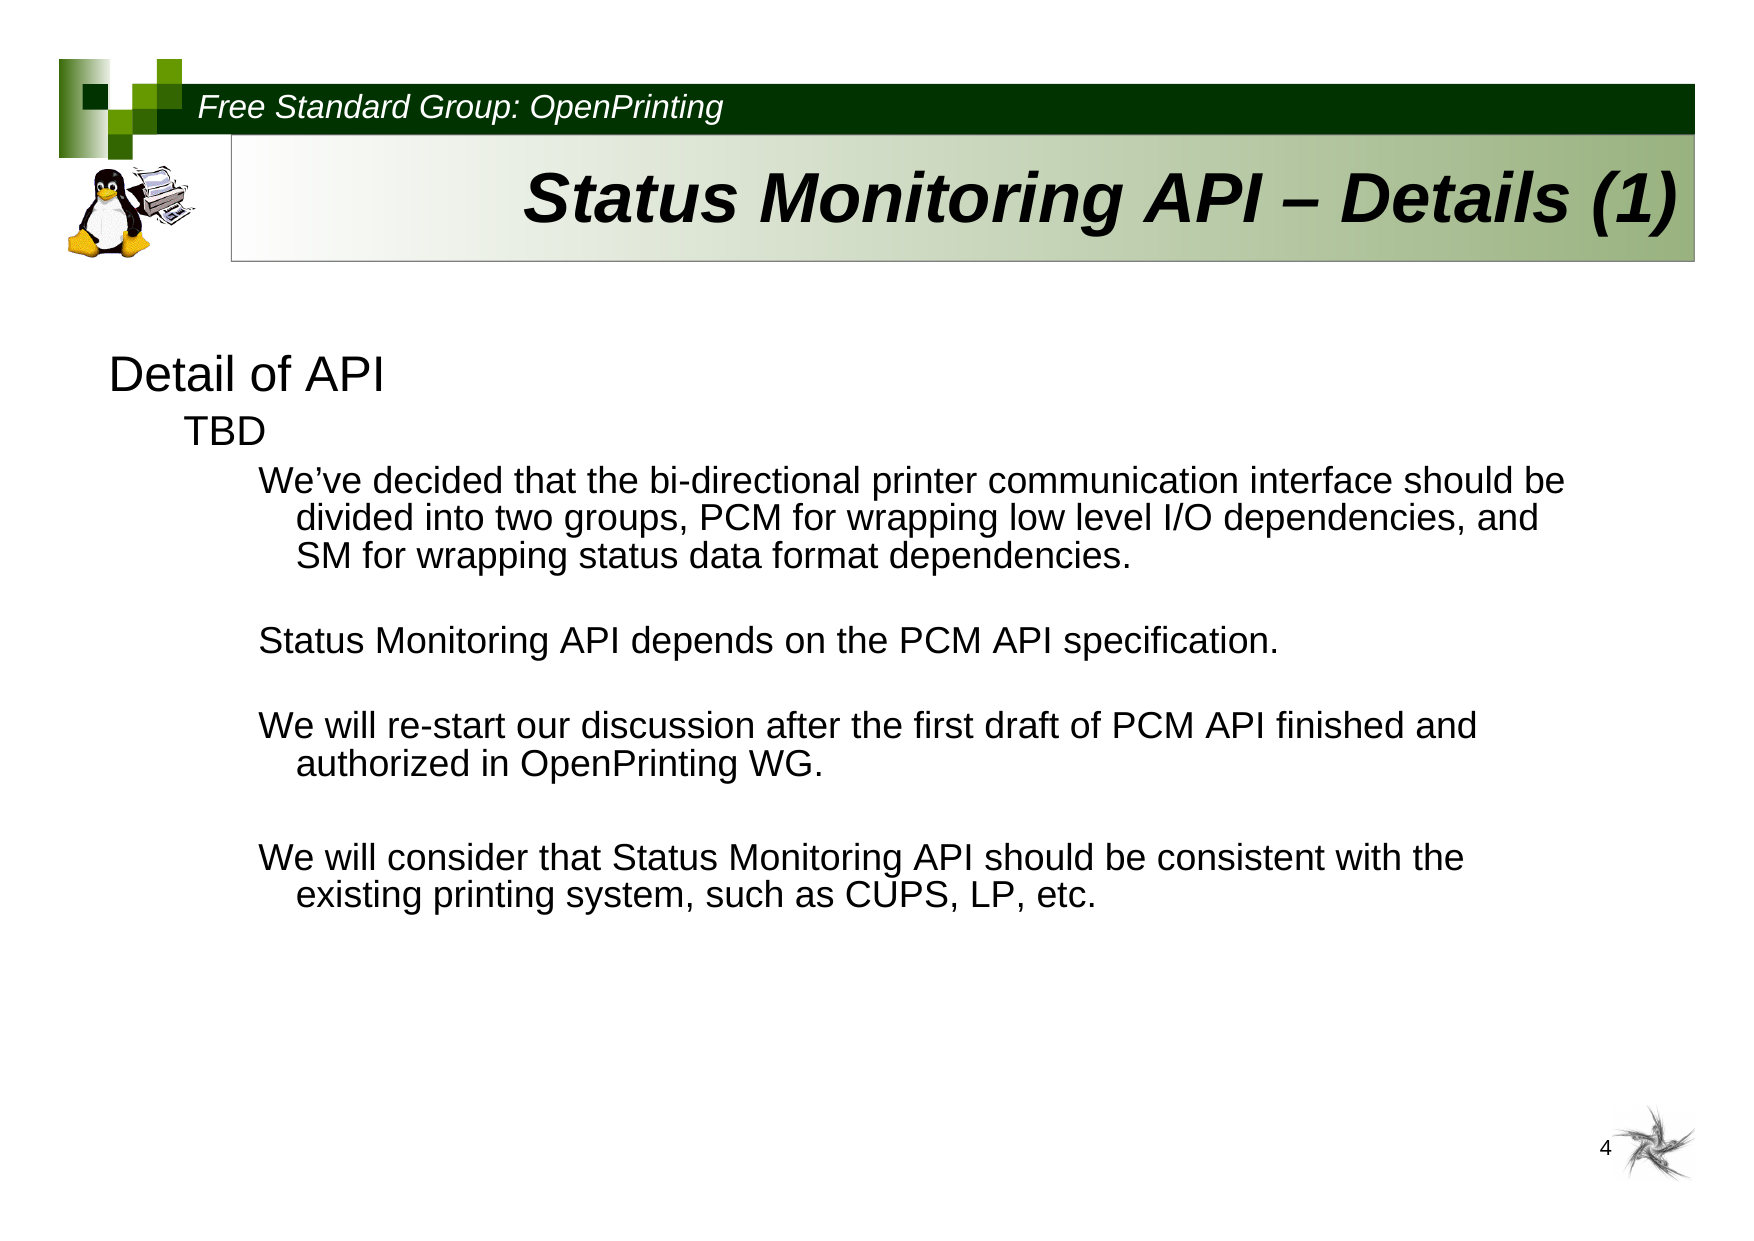

Status Monitoring API – Details (1)
# Detail of API
TBD
We’ve decided that the bi-directional printer communication interface should be divided into two groups, PCM for wrapping low level I/O dependencies, and SM for wrapping status data format dependencies.
Status Monitoring API depends on the PCM API specification.
We will re-start our discussion after the first draft of PCM API finished and authorized in OpenPrinting WG.
We will consider that Status Monitoring API should be consistent with the existing printing system, such as CUPS, LP, etc.
4